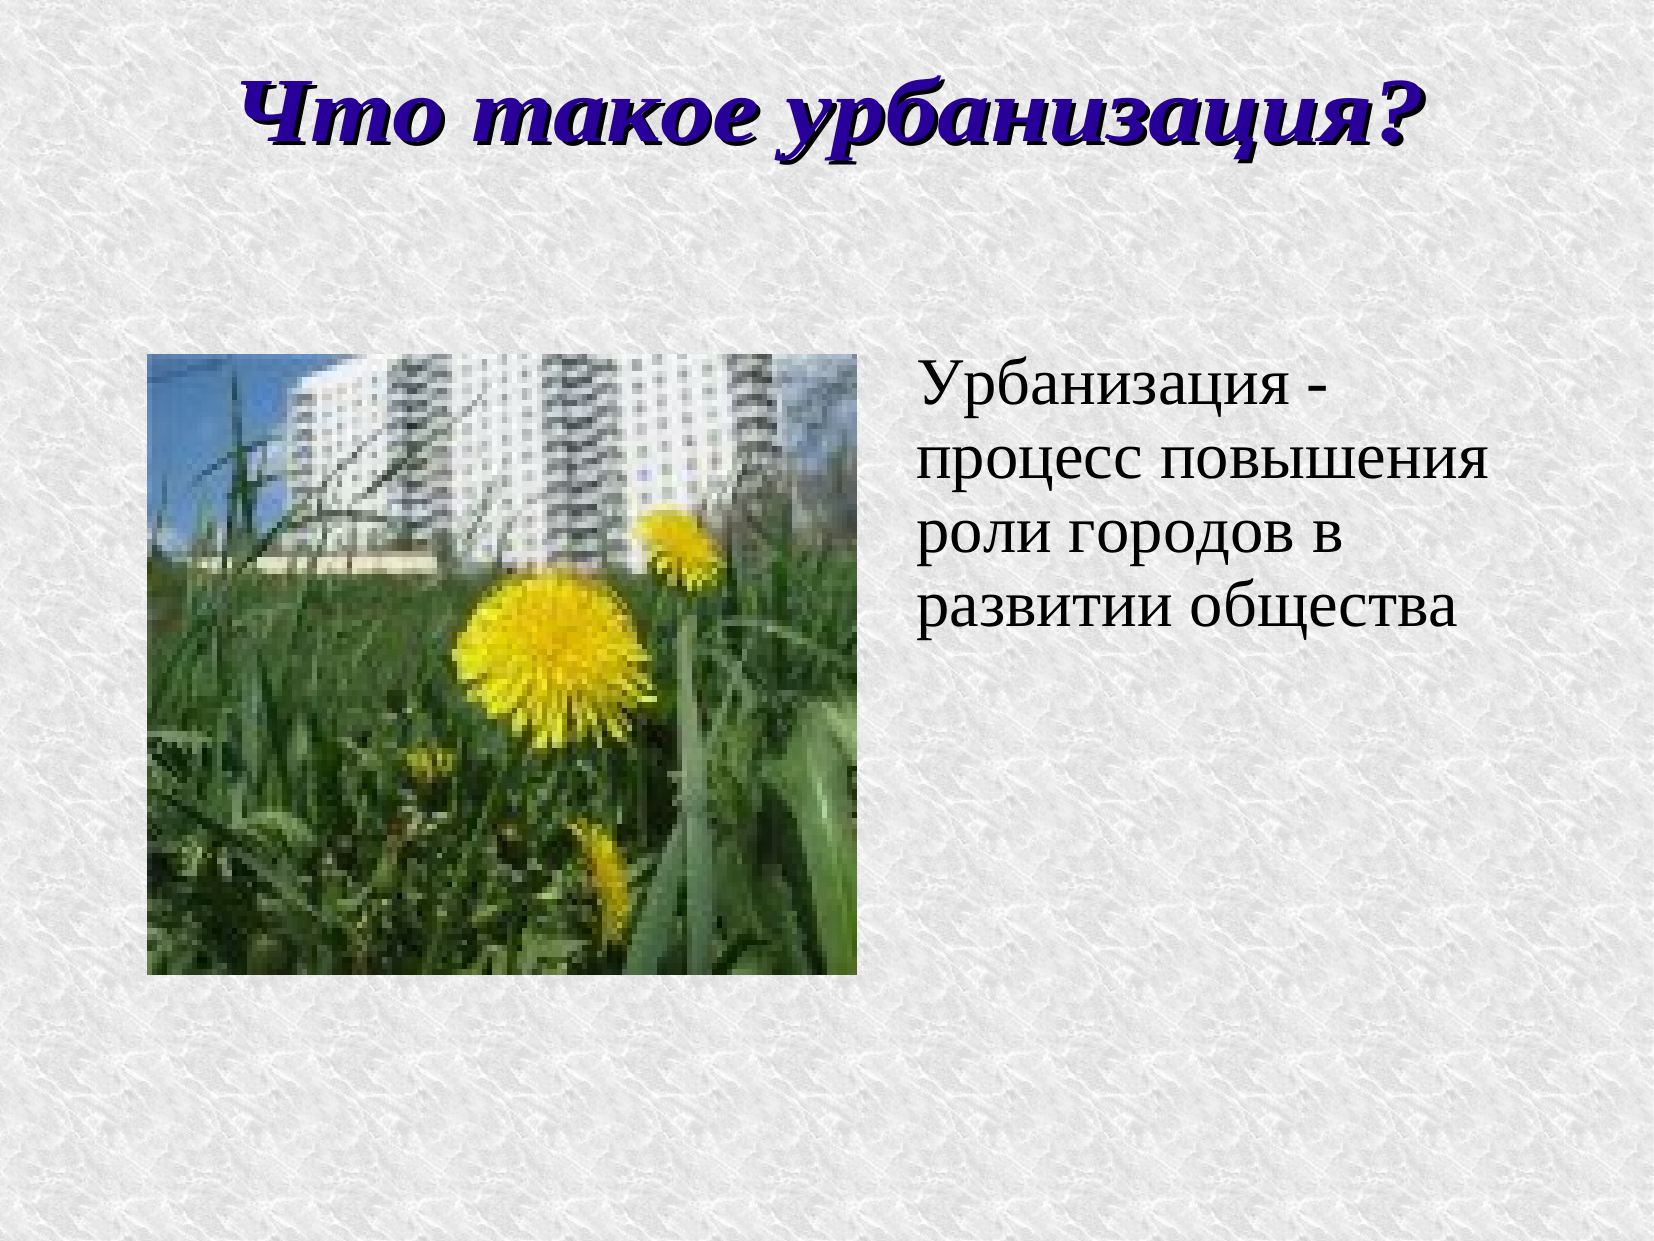

# Что такое урбанизация?
Урбанизация - процесс повышения роли городов в развитии общества